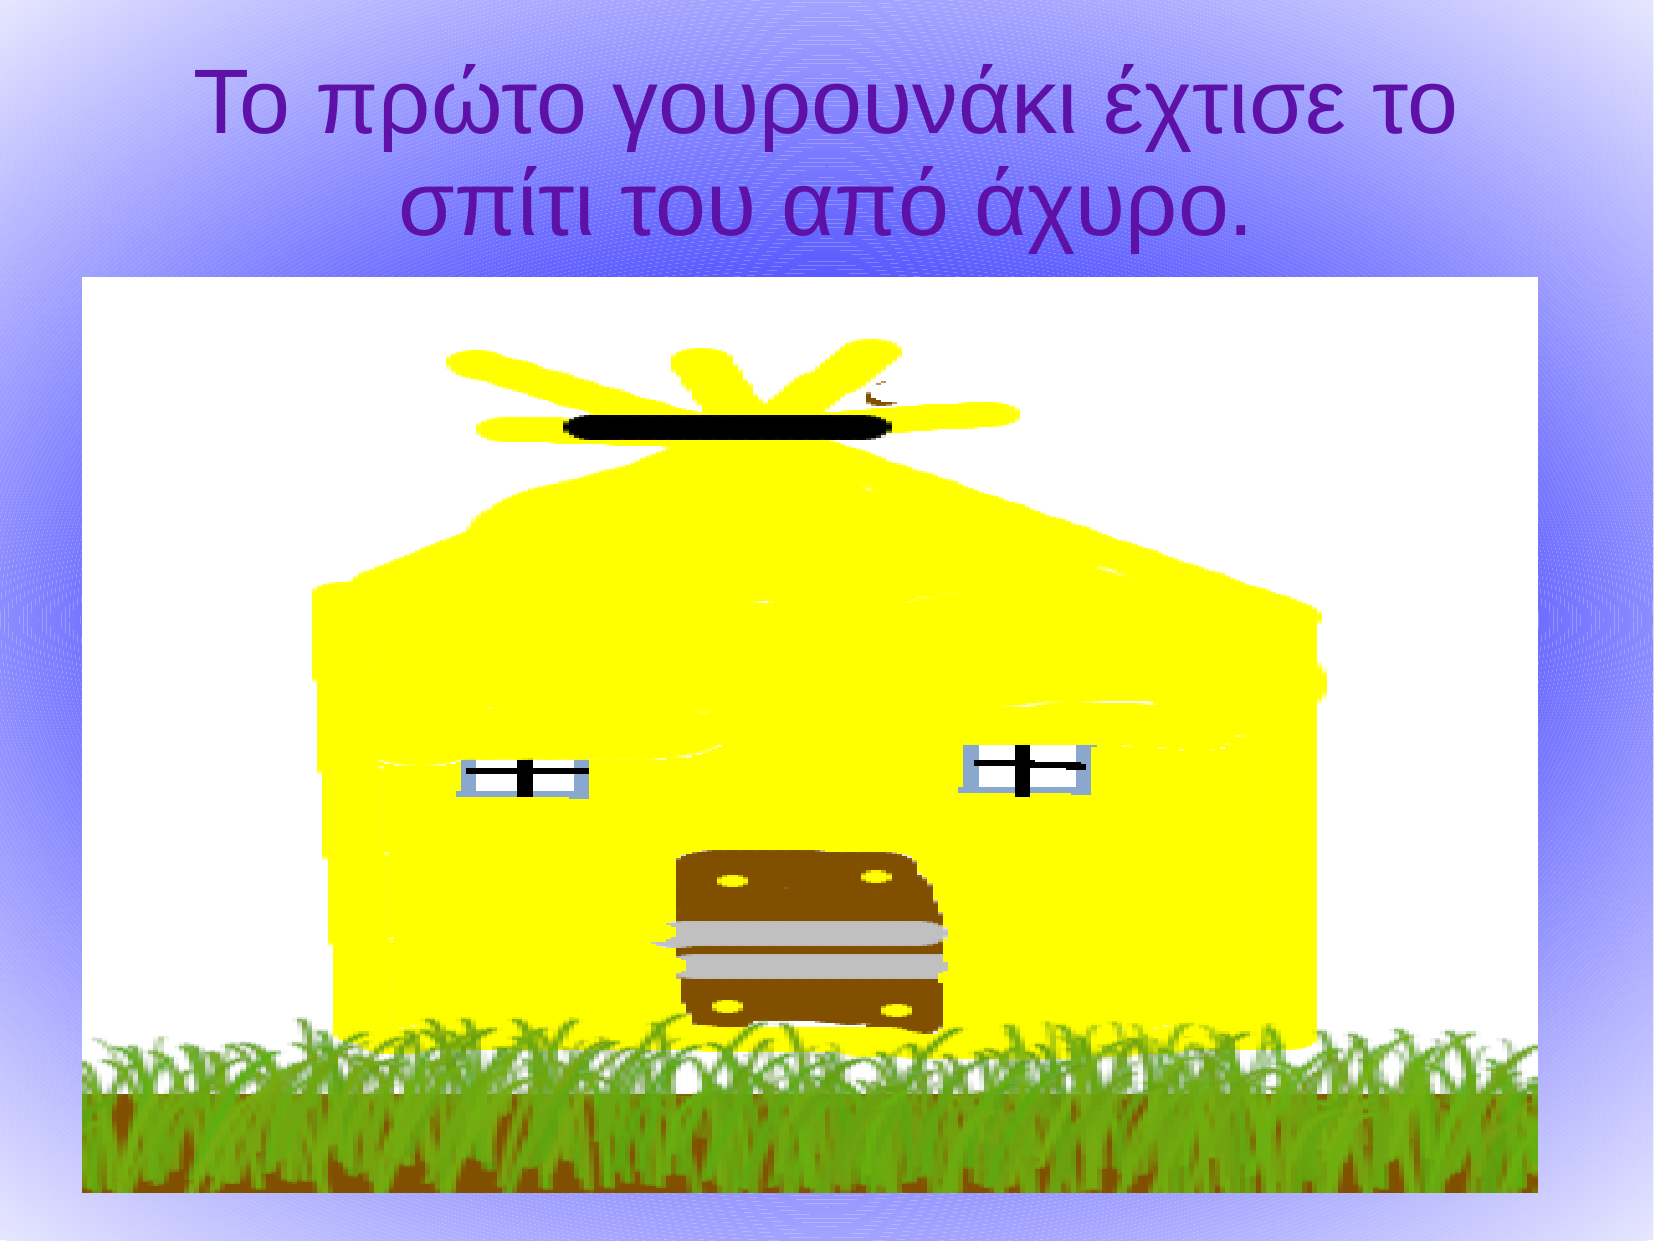

# Το πρώτο γουρουνάκι έχτισε το σπίτι του από άχυρο.